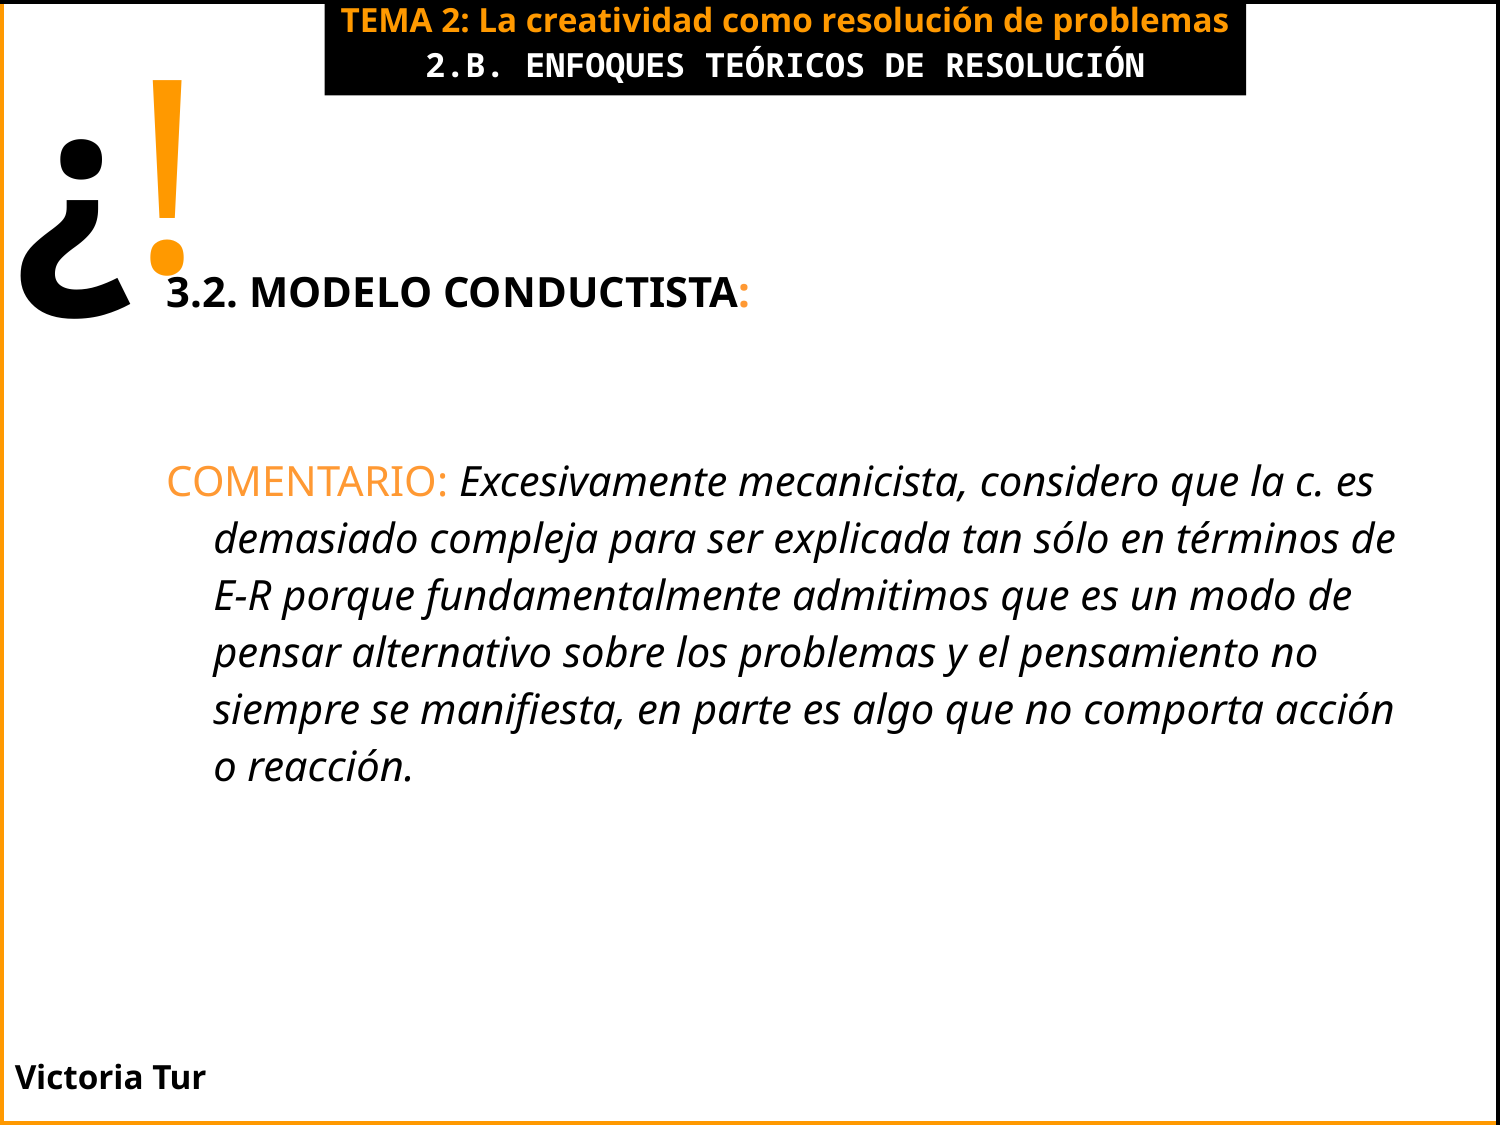

# 3.2. MODELO CONDUCTISTA:
COMENTARIO: Excesivamente mecanicista, considero que la c. es demasiado compleja para ser explicada tan sólo en términos de E-R porque fundamentalmente admitimos que es un modo de pensar alternativo sobre los problemas y el pensamiento no siempre se manifiesta, en parte es algo que no comporta acción o reacción.